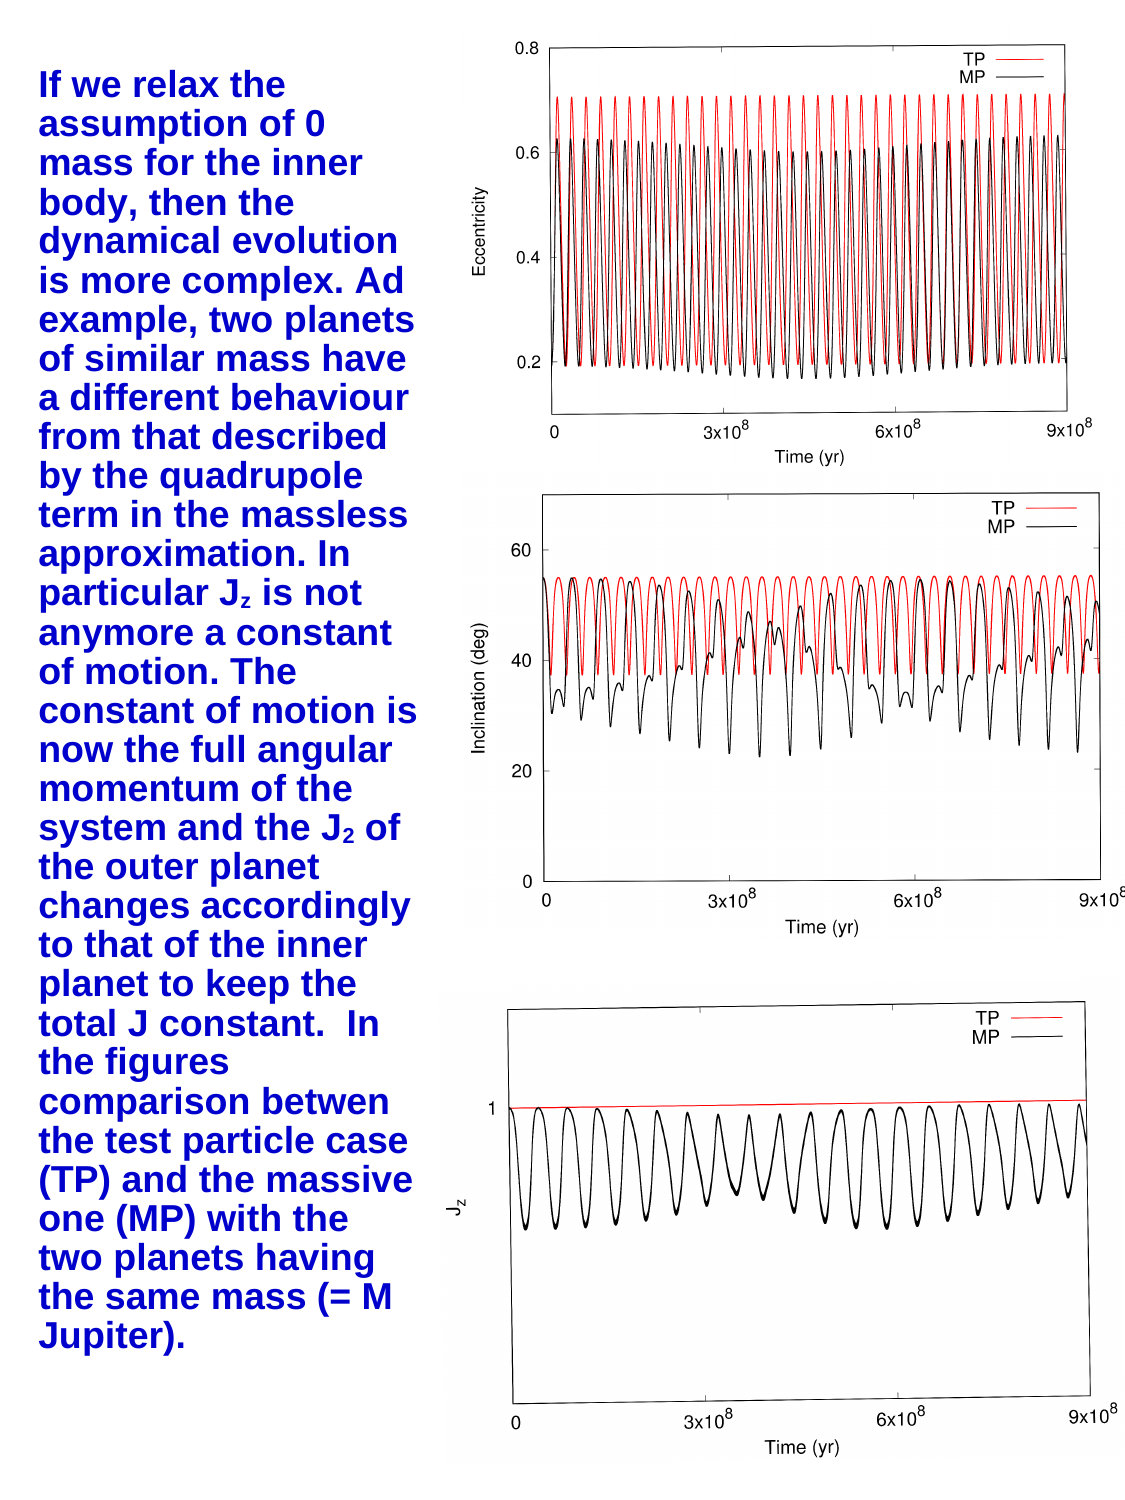

If we relax the assumption of 0 mass for the inner body, then the dynamical evolution is more complex. Ad example, two planets of similar mass have a different behaviour from that described by the quadrupole term in the massless approximation. In particular Jz is not anymore a constant of motion. The constant of motion is now the full angular momentum of the system and the J2 of the outer planet changes accordingly to that of the inner planet to keep the total J constant. In the figures comparison betwen the test particle case (TP) and the massive one (MP) with the two planets having the same mass (= M Jupiter).